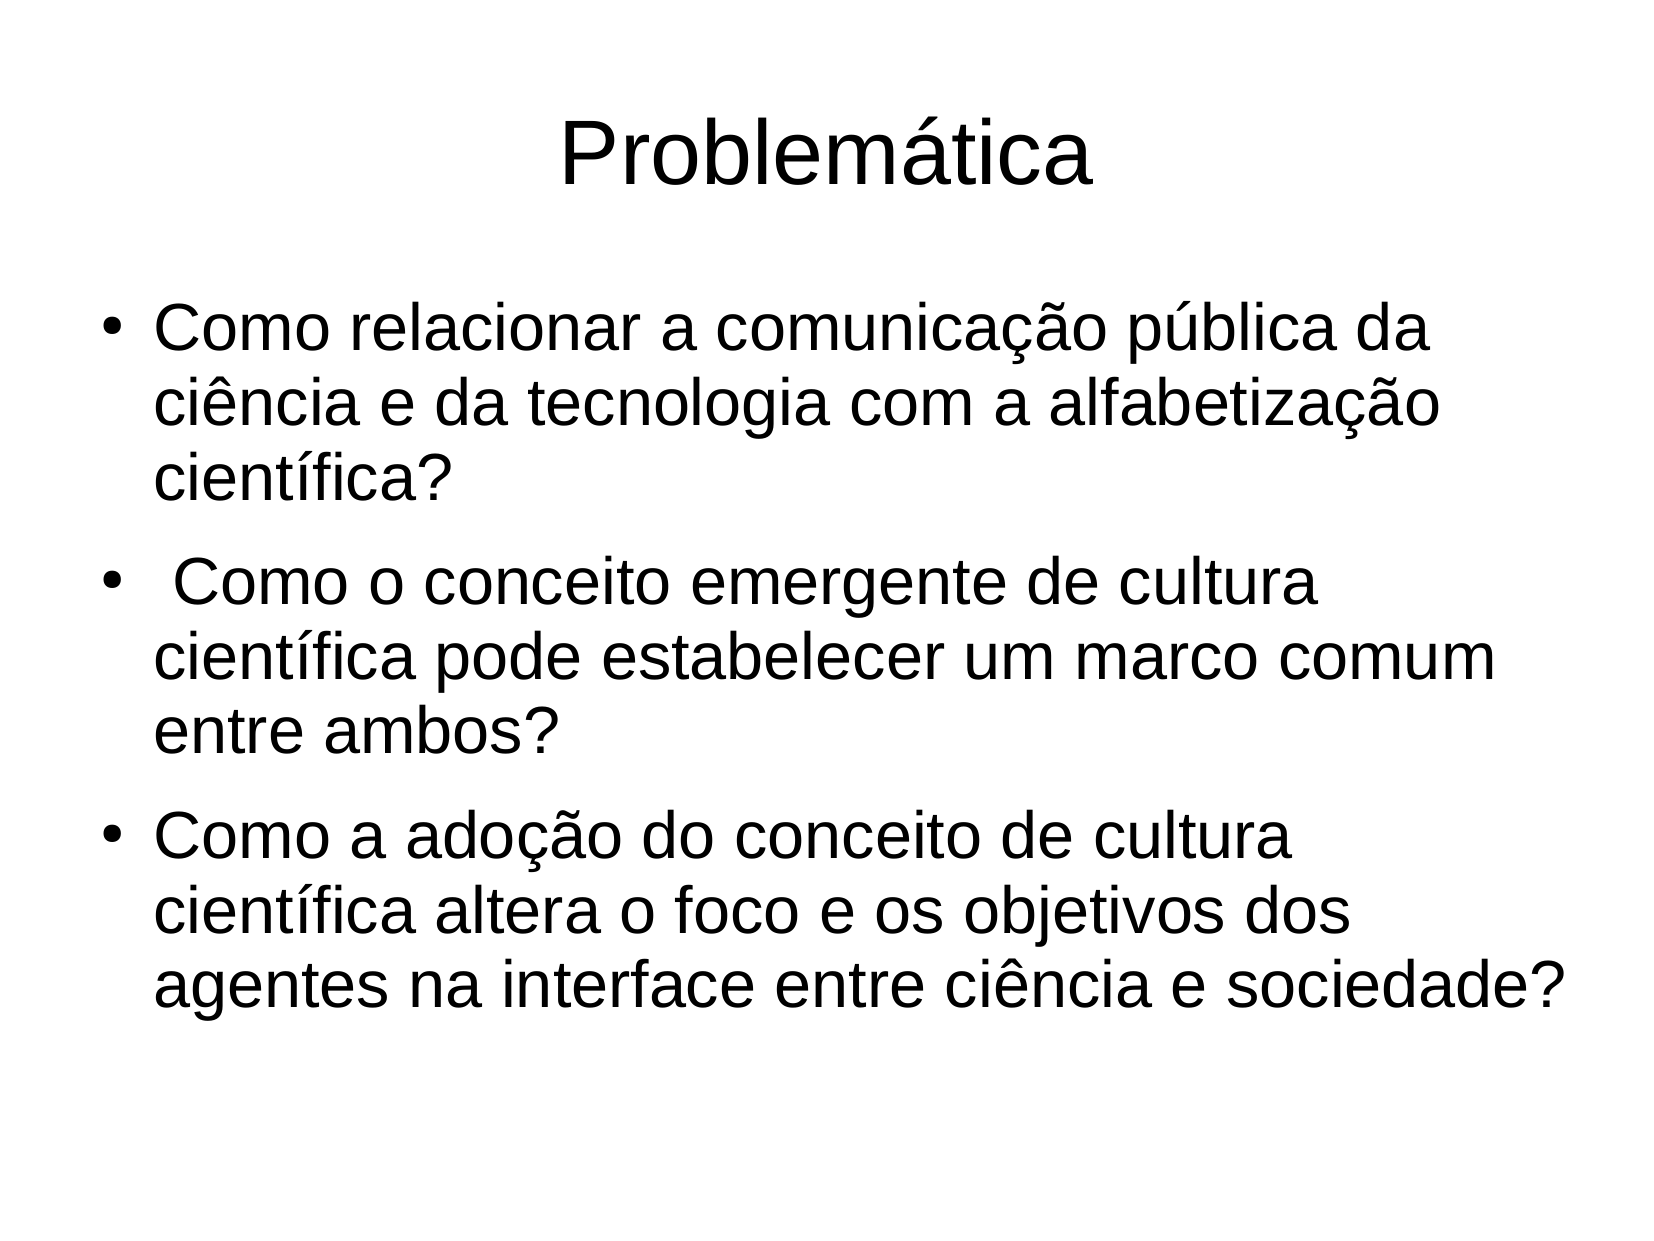

# Problemática
Como relacionar a comunicação pública da ciência e da tecnologia com a alfabetização científica?
 Como o conceito emergente de cultura científica pode estabelecer um marco comum entre ambos?
Como a adoção do conceito de cultura científica altera o foco e os objetivos dos agentes na interface entre ciência e sociedade?